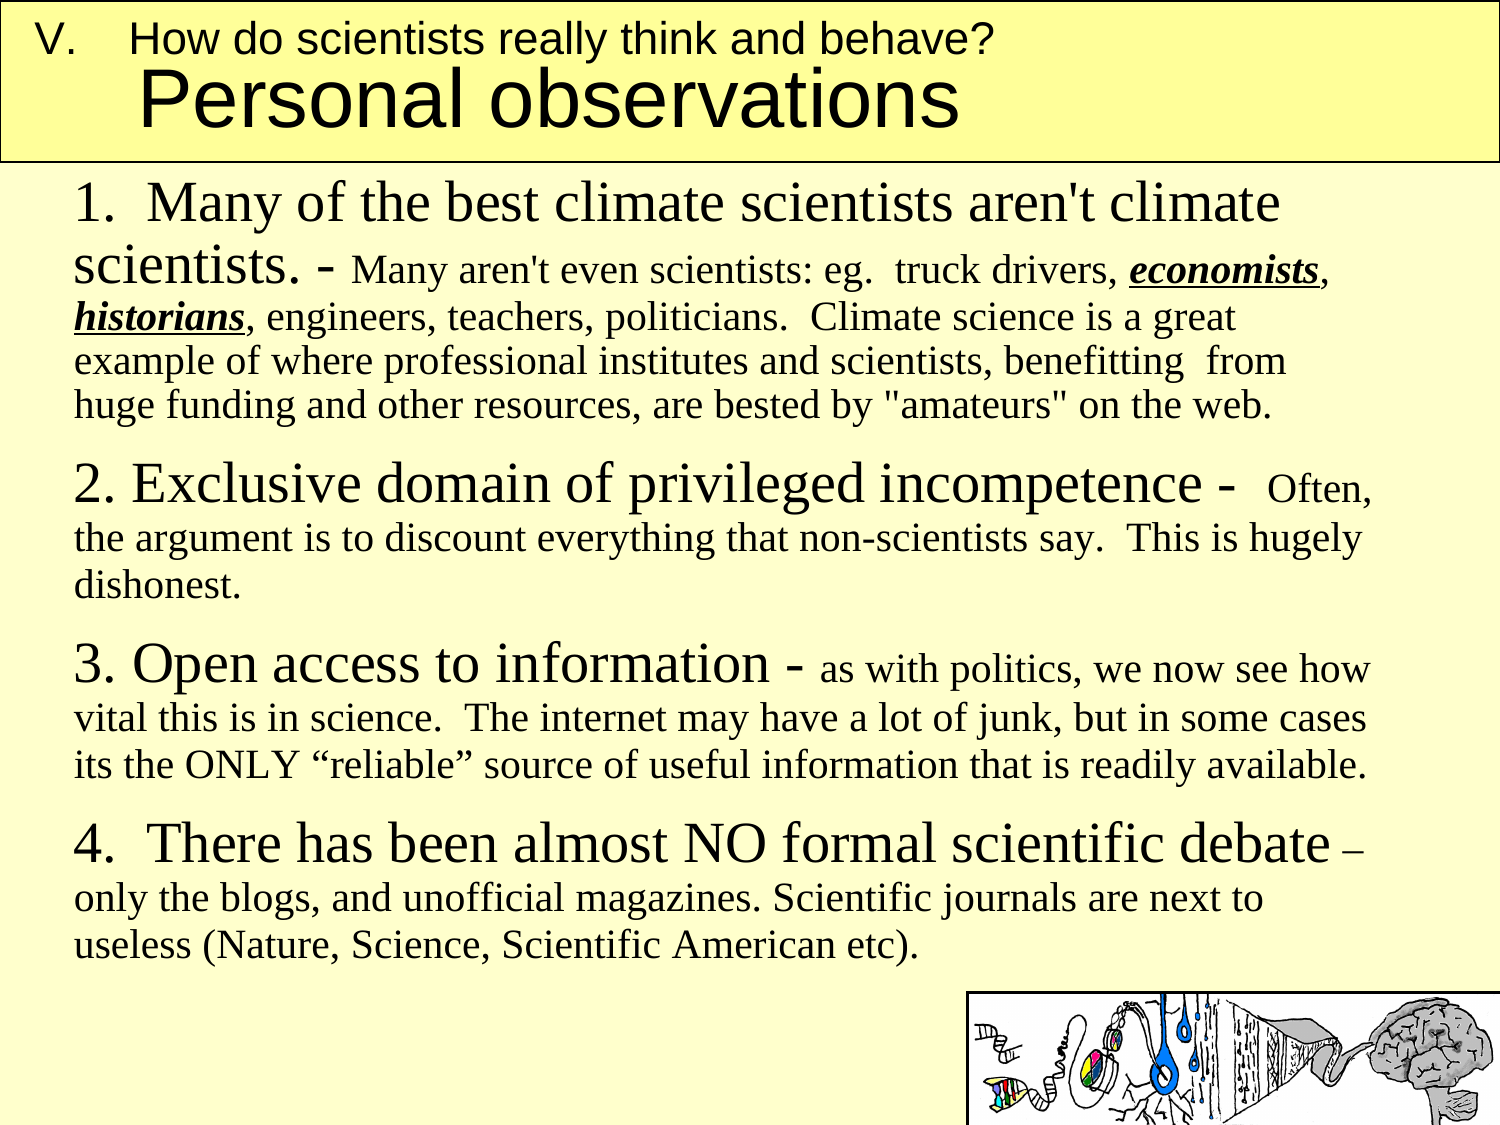

# V. How do scientists really think and behave? Personal observations
1. Many of the best climate scientists aren't climate scientists. - Many aren't even scientists: eg. truck drivers, economists, historians, engineers, teachers, politicians. Climate science is a great example of where professional institutes and scientists, benefitting from huge funding and other resources, are bested by "amateurs" on the web.
2. Exclusive domain of privileged incompetence - Often, the argument is to discount everything that non-scientists say. This is hugely dishonest.
3. Open access to information - as with politics, we now see how vital this is in science. The internet may have a lot of junk, but in some cases its the ONLY “reliable” source of useful information that is readily available.
4. There has been almost NO formal scientific debate – only the blogs, and unofficial magazines. Scientific journals are next to useless (Nature, Science, Scientific American etc).